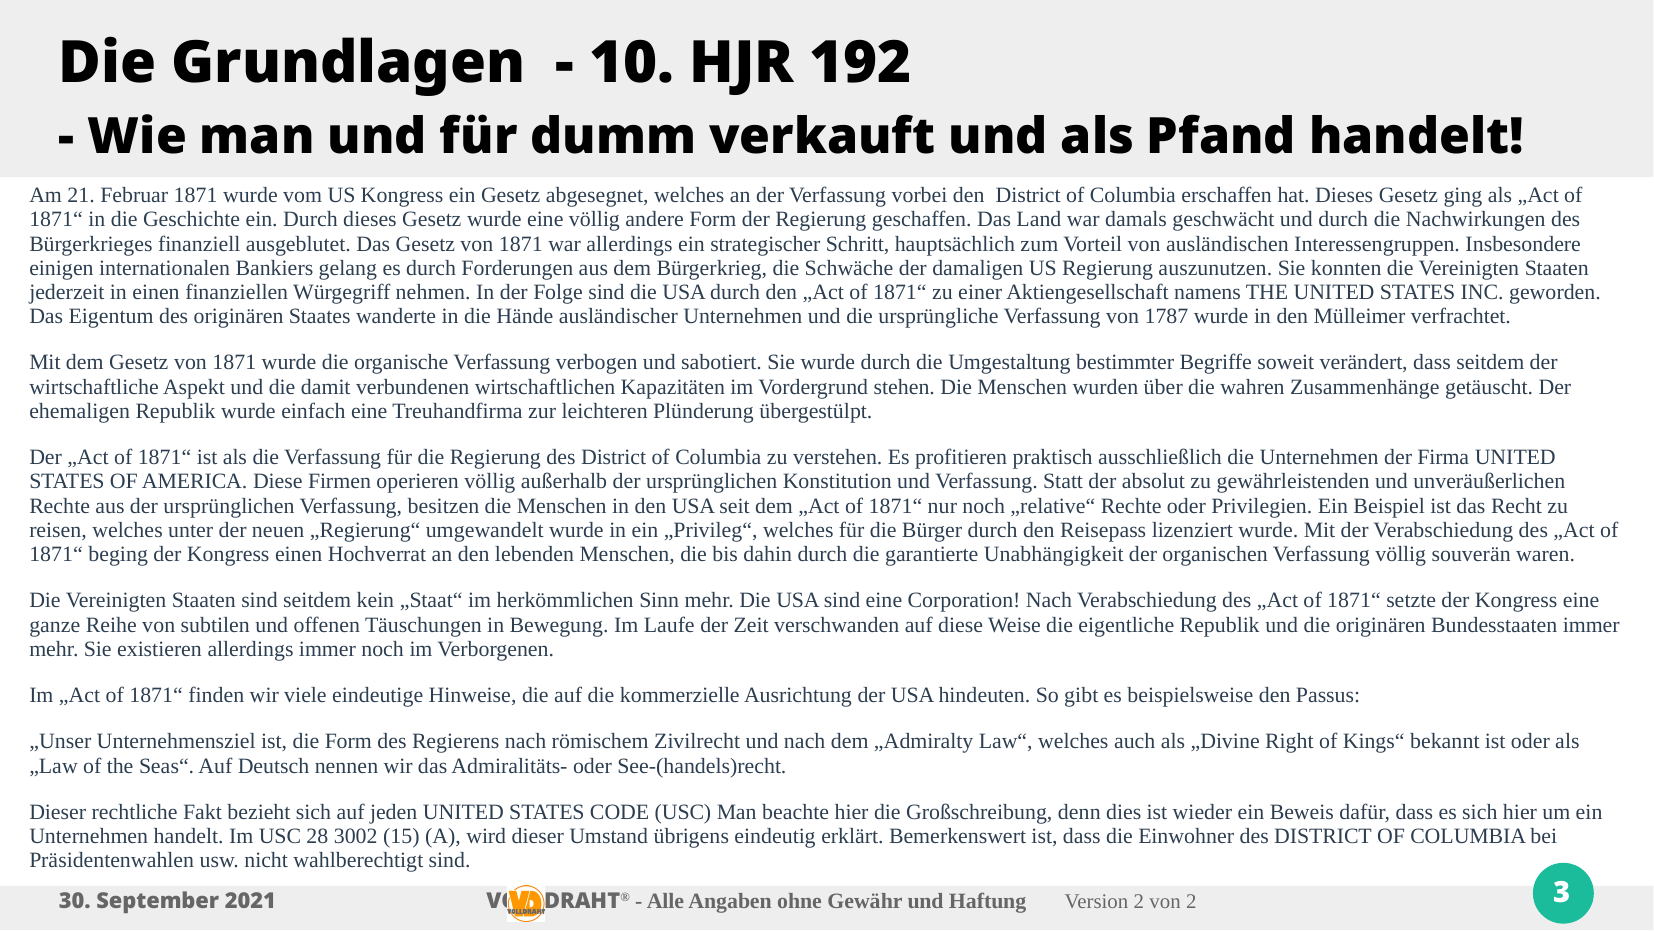

# Die Grundlagen - 10. HJR 192 - Wie man und für dumm verkauft und als Pfand handelt!
Am 21. Februar 1871 wurde vom US Kongress ein Gesetz abgesegnet, welches an der Verfassung vorbei den District of Columbia erschaffen hat. Dieses Gesetz ging als „Act of 1871“ in die Geschichte ein. Durch dieses Gesetz wurde eine völlig andere Form der Regierung geschaffen. Das Land war damals geschwächt und durch die Nachwirkungen des Bürgerkrieges finanziell ausgeblutet. Das Gesetz von 1871 war allerdings ein strategischer Schritt, hauptsächlich zum Vorteil von ausländischen Interessengruppen. Insbesondere einigen internationalen Bankiers gelang es durch Forderungen aus dem Bürgerkrieg, die Schwäche der damaligen US Regierung auszunutzen. Sie konnten die Vereinigten Staaten jederzeit in einen finanziellen Würgegriff nehmen. In der Folge sind die USA durch den „Act of 1871“ zu einer Aktiengesellschaft namens THE UNITED STATES INC. geworden. Das Eigentum des originären Staates wanderte in die Hände ausländischer Unternehmen und die ursprüngliche Verfassung von 1787 wurde in den Mülleimer verfrachtet.
Mit dem Gesetz von 1871 wurde die organische Verfassung verbogen und sabotiert. Sie wurde durch die Umgestaltung bestimmter Begriffe soweit verändert, dass seitdem der wirtschaftliche Aspekt und die damit verbundenen wirtschaftlichen Kapazitäten im Vordergrund stehen. Die Menschen wurden über die wahren Zusammenhänge getäuscht. Der ehemaligen Republik wurde einfach eine Treuhandfirma zur leichteren Plünderung übergestülpt.
Der „Act of 1871“ ist als die Verfassung für die Regierung des District of Columbia zu verstehen. Es profitieren praktisch ausschließlich die Unternehmen der Firma UNITED STATES OF AMERICA. Diese Firmen operieren völlig außerhalb der ursprünglichen Konstitution und Verfassung. Statt der absolut zu gewährleistenden und unveräußerlichen Rechte aus der ursprünglichen Verfassung, besitzen die Menschen in den USA seit dem „Act of 1871“ nur noch „relative“ Rechte oder Privilegien. Ein Beispiel ist das Recht zu reisen, welches unter der neuen „Regierung“ umgewandelt wurde in ein „Privileg“, welches für die Bürger durch den Reisepass lizenziert wurde. Mit der Verabschiedung des „Act of 1871“ beging der Kongress einen Hochverrat an den lebenden Menschen, die bis dahin durch die garantierte Unabhängigkeit der organischen Verfassung völlig souverän waren.
Die Vereinigten Staaten sind seitdem kein „Staat“ im herkömmlichen Sinn mehr. Die USA sind eine Corporation! Nach Verabschiedung des „Act of 1871“ setzte der Kongress eine ganze Reihe von subtilen und offenen Täuschungen in Bewegung. Im Laufe der Zeit verschwanden auf diese Weise die eigentliche Republik und die originären Bundesstaaten immer mehr. Sie existieren allerdings immer noch im Verborgenen.
Im „Act of 1871“ finden wir viele eindeutige Hinweise, die auf die kommerzielle Ausrichtung der USA hindeuten. So gibt es beispielsweise den Passus:
„Unser Unternehmensziel ist, die Form des Regierens nach römischem Zivilrecht und nach dem „Admiralty Law“, welches auch als „Divine Right of Kings“ bekannt ist oder als „Law of the Seas“. Auf Deutsch nennen wir das Admiralitäts- oder See-(handels)recht.
Dieser rechtliche Fakt bezieht sich auf jeden UNITED STATES CODE (USC) Man beachte hier die Großschreibung, denn dies ist wieder ein Beweis dafür, dass es sich hier um ein Unternehmen handelt. Im USC 28 3002 (15) (A), wird dieser Umstand übrigens eindeutig erklärt. Bemerkenswert ist, dass die Einwohner des DISTRICT OF COLUMBIA bei Präsidentenwahlen usw. nicht wahlberechtigt sind.
Geburtsurkunde
(Wertpapier)
Einheitsperson
MEYER, MAX
Personalausweis / Reisepass
als
Juristische Person (JP)
als
Rechtsobjekt
Sachrecht
Handlungsfähig
30. September 2021
VOLLDRAHT® - Alle Angaben ohne Gewähr und Haftung